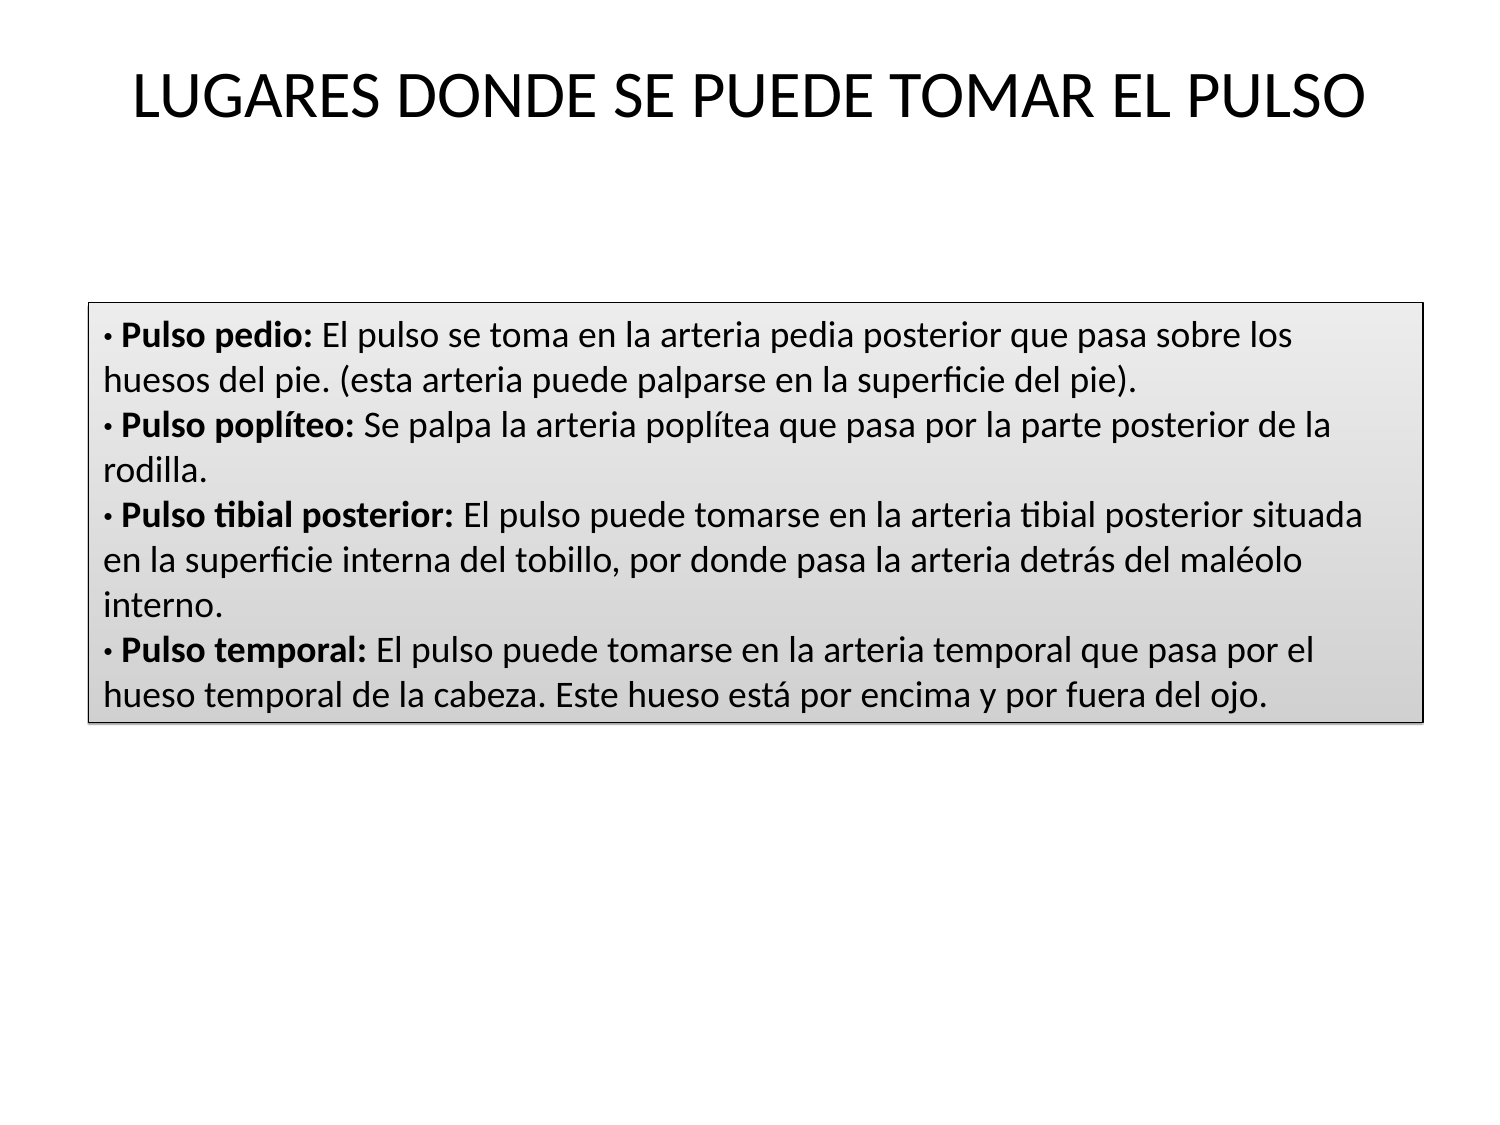

LUGARES DONDE SE PUEDE TOMAR EL PULSO
· Pulso pedio: El pulso se toma en la arteria pedia posterior que pasa sobre los huesos del pie. (esta arteria puede palparse en la superficie del pie).
· Pulso poplíteo: Se palpa la arteria poplítea que pasa por la parte posterior de la rodilla.
· Pulso tibial posterior: El pulso puede tomarse en la arteria tibial posterior situada en la superficie interna del tobillo, por donde pasa la arteria detrás del maléolo interno.
· Pulso temporal: El pulso puede tomarse en la arteria temporal que pasa por el hueso temporal de la cabeza. Este hueso está por encima y por fuera del ojo.